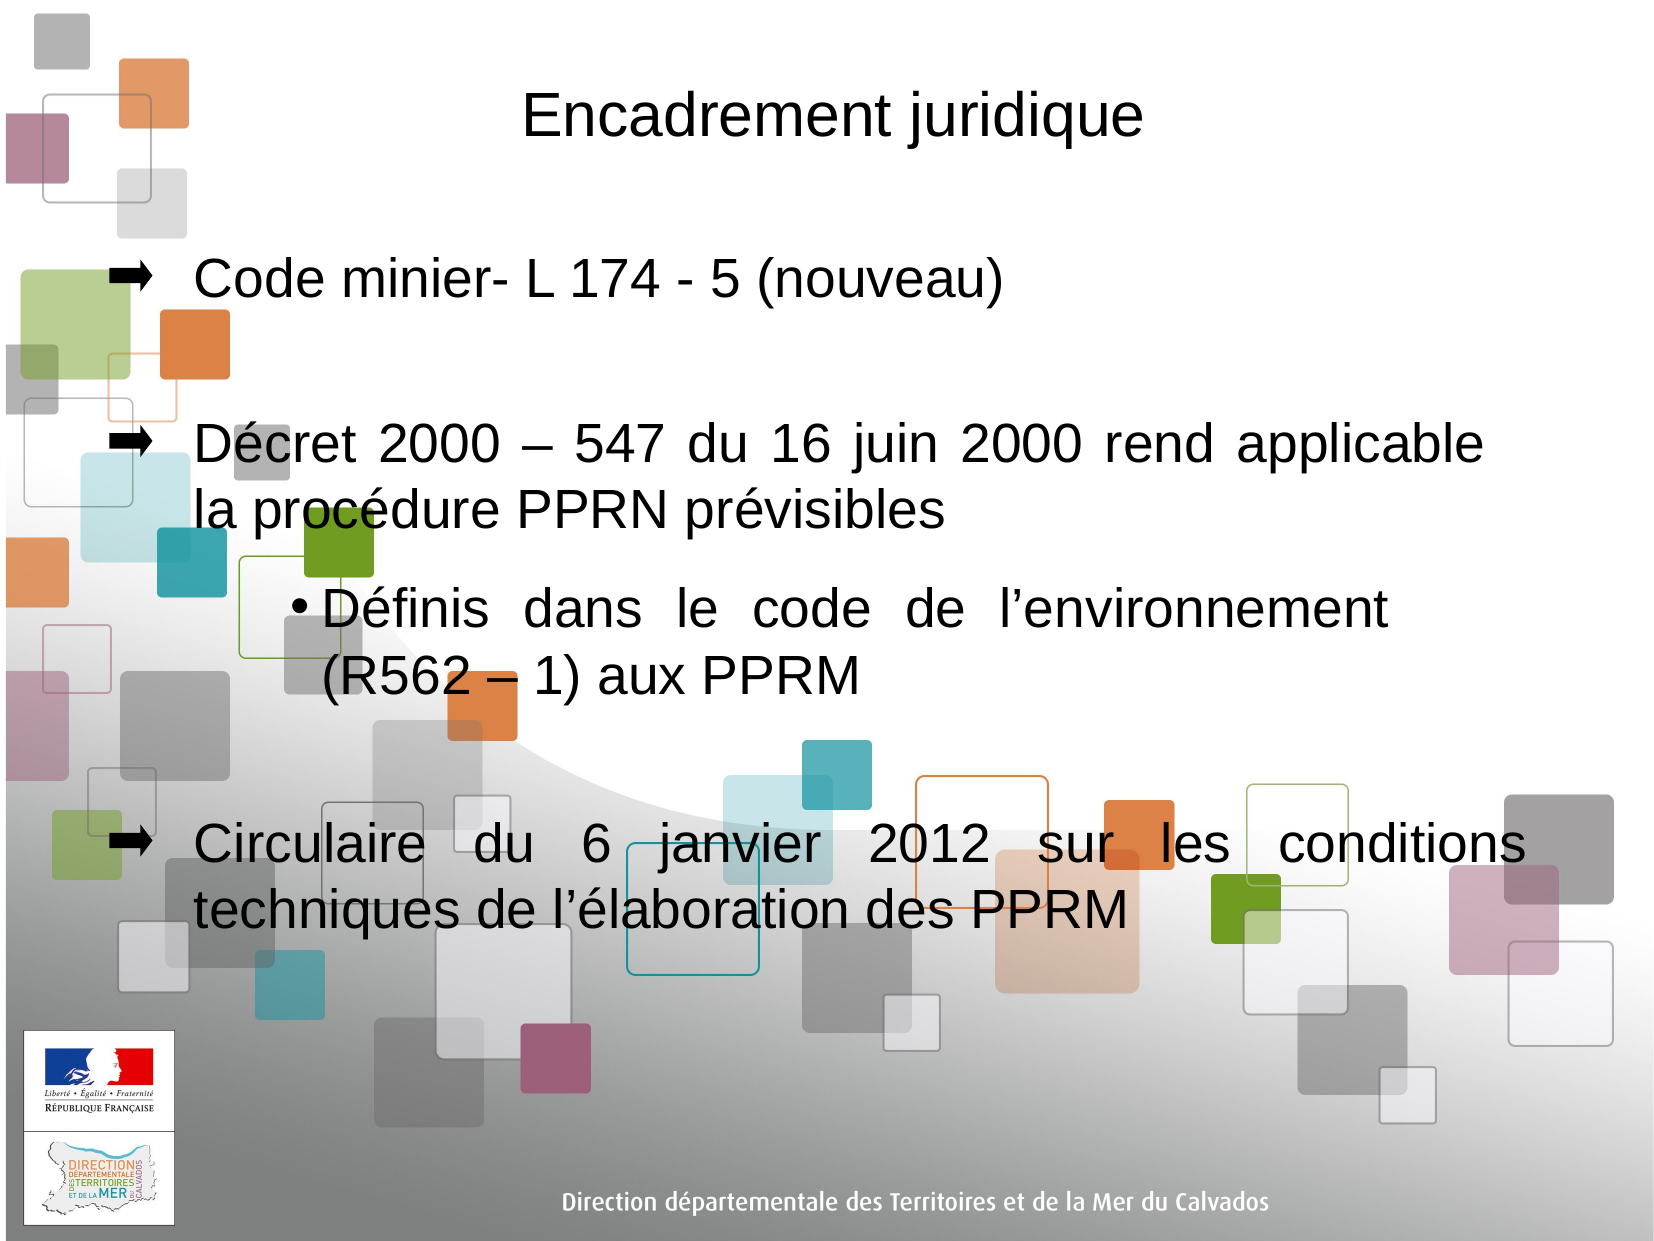

#
Encadrement juridique
Code minier- L 174 - 5 (nouveau)
Décret 2000 – 547 du 16 juin 2000 rend applicable la procédure PPRN prévisibles
Définis dans le code de l’environnement (R562 – 1) aux PPRM
Circulaire du 6 janvier 2012 sur les conditions techniques de l’élaboration des PPRM